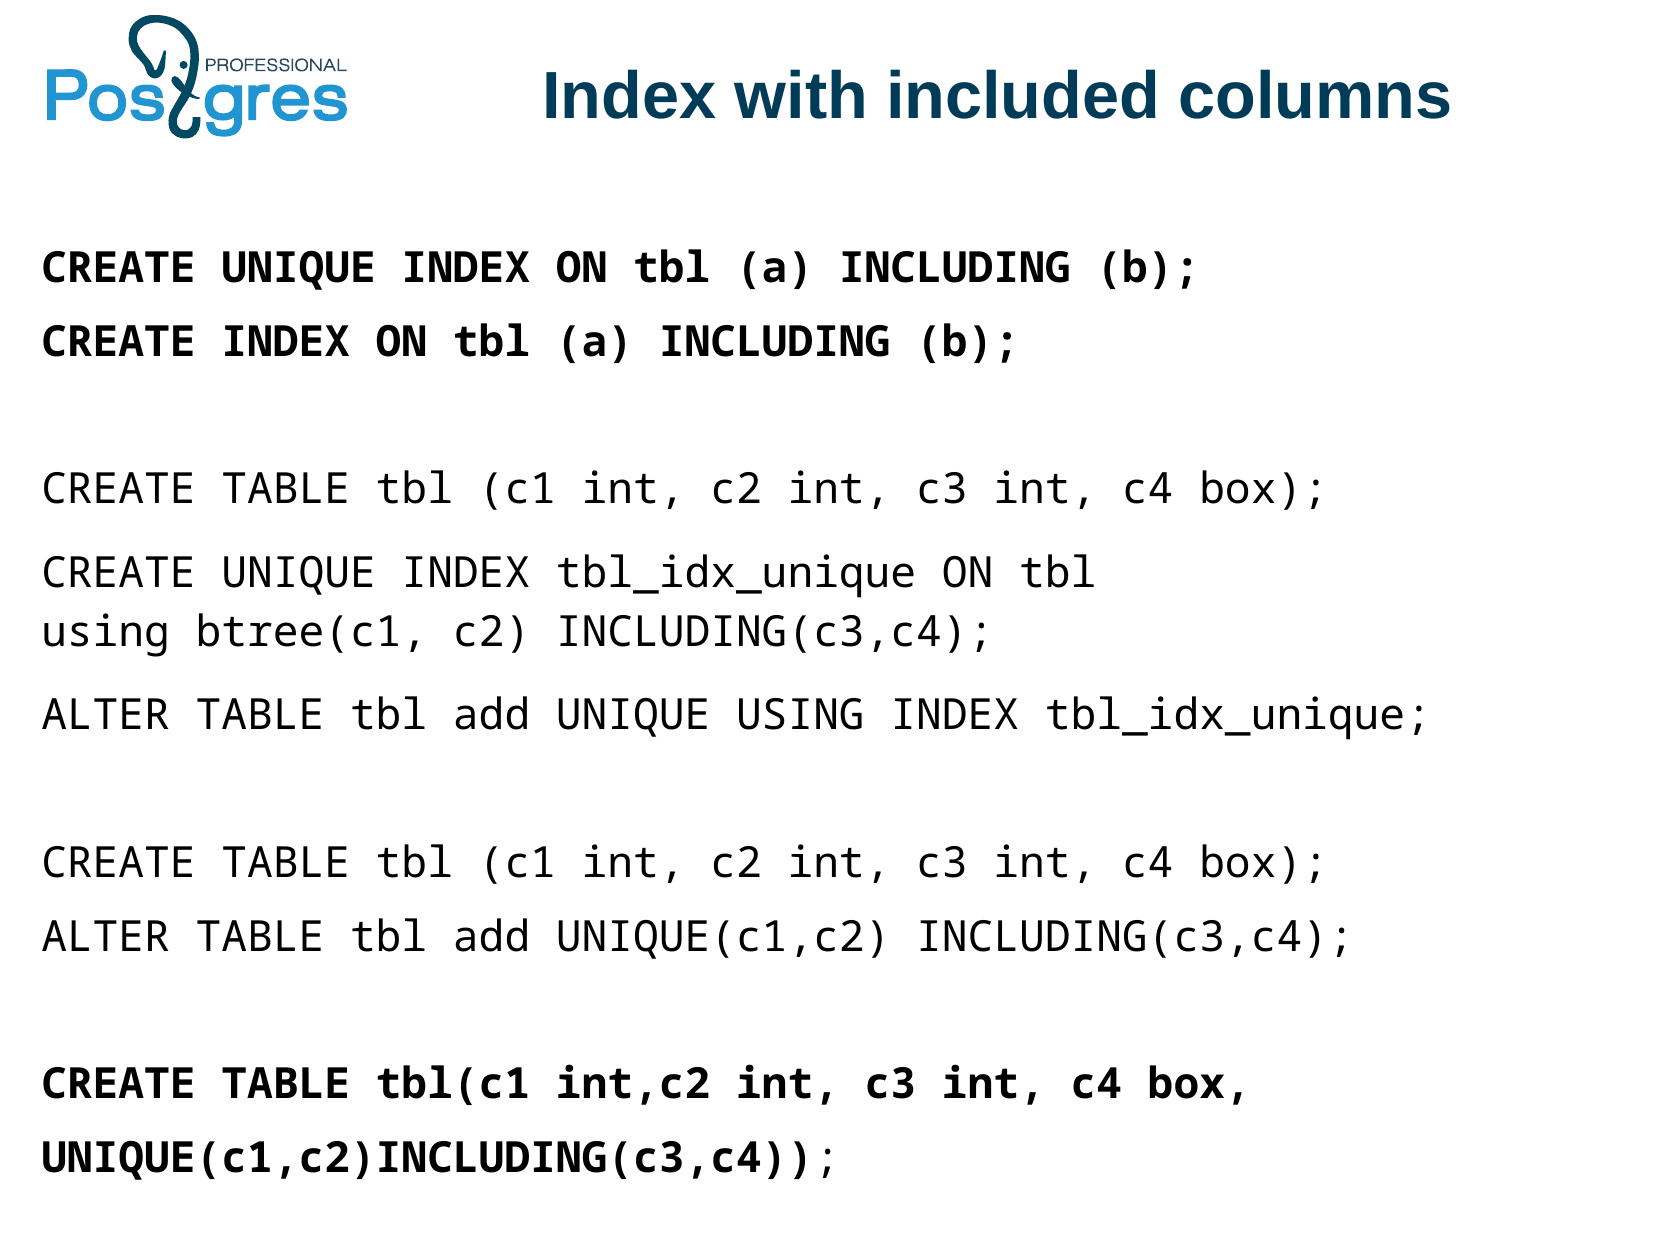

# Index with included columns
CREATE UNIQUE INDEX ON tbl (a) INCLUDING (b);
CREATE INDEX ON tbl (a) INCLUDING (b);
CREATE TABLE tbl (c1 int, c2 int, c3 int, c4 box);
CREATE UNIQUE INDEX tbl_idx_unique ON tbl
using btree(c1, c2) INCLUDING(c3,c4);
ALTER TABLE tbl add UNIQUE USING INDEX tbl_idx_unique;
CREATE TABLE tbl (c1 int, c2 int, c3 int, c4 box);
ALTER TABLE tbl add UNIQUE(c1,c2) INCLUDING(c3,c4);
CREATE TABLE tbl(c1 int,c2 int, c3 int, c4 box,
UNIQUE(c1,c2)INCLUDING(c3,c4));